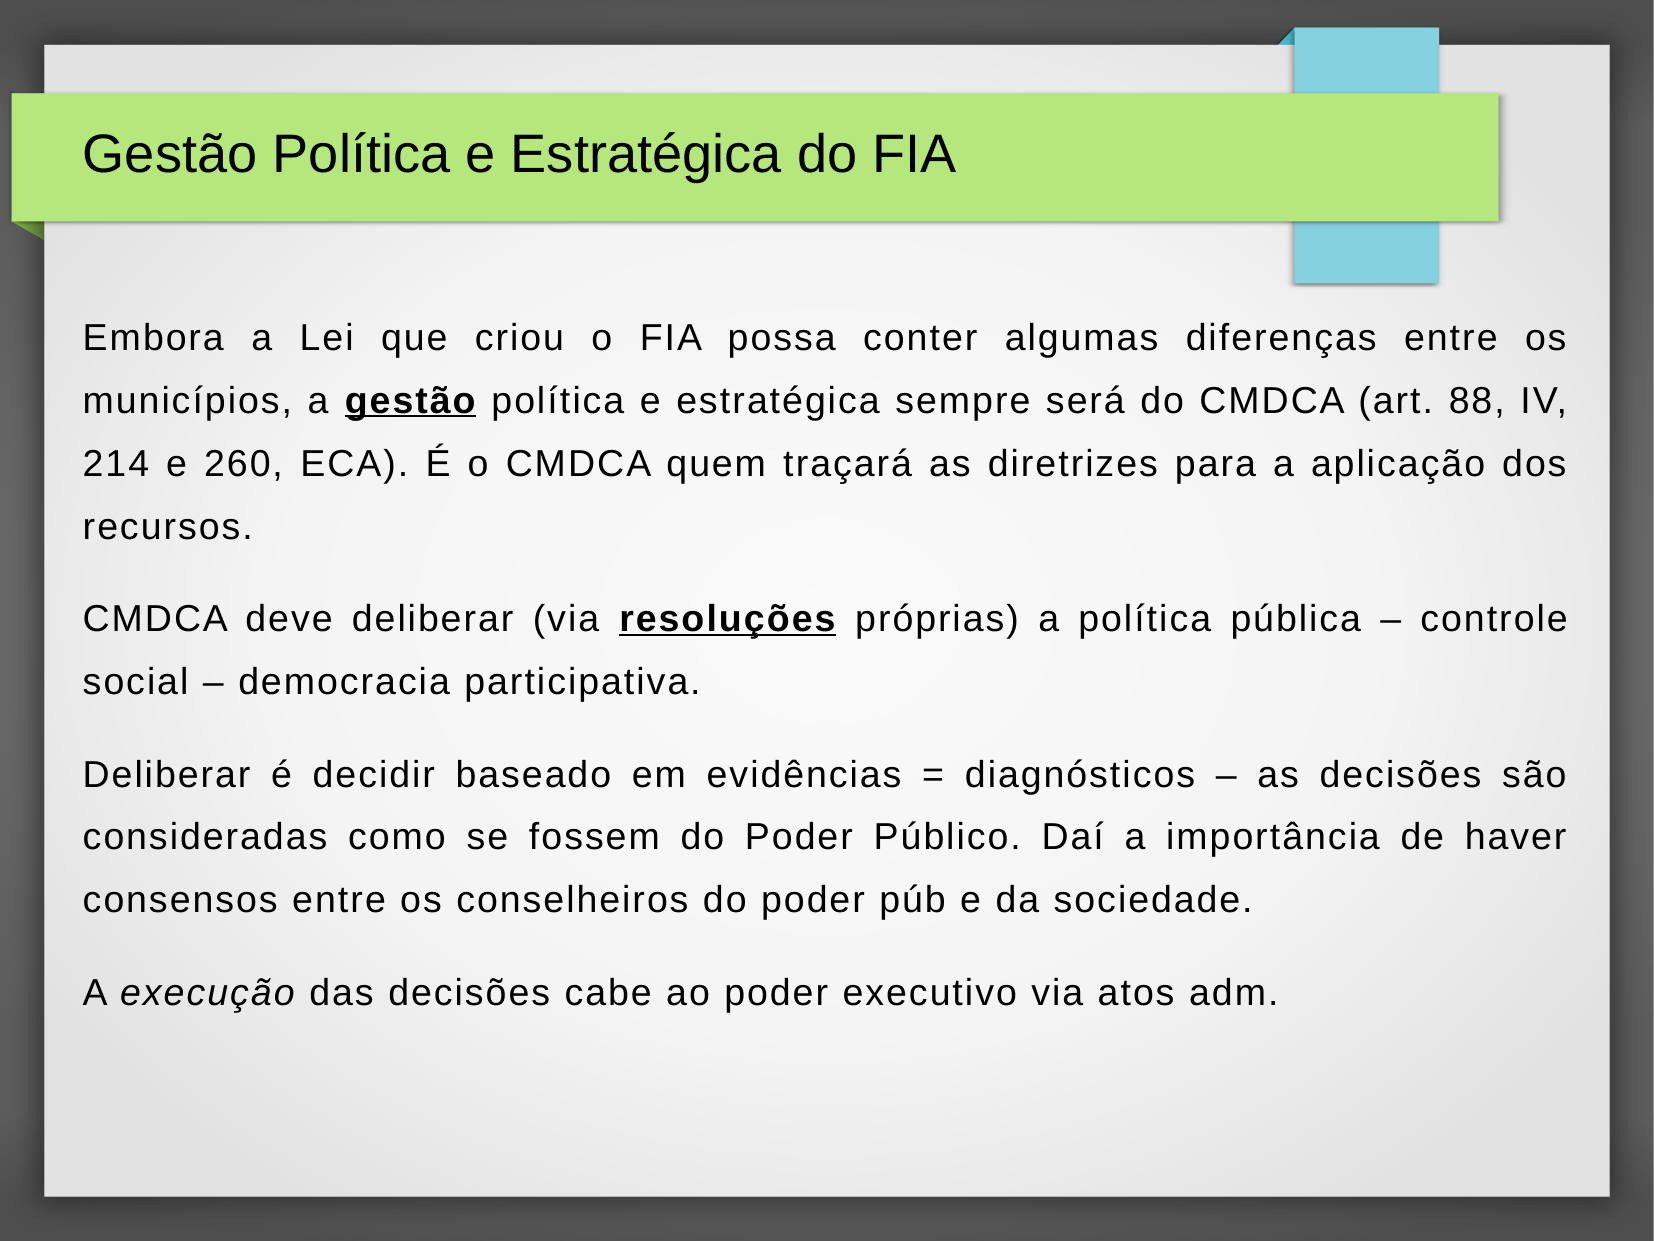

# Gestão Política e Estratégica do FIA
Embora a Lei que criou o FIA possa conter algumas diferenças entre os municípios, a gestão política e estratégica sempre será do CMDCA (art. 88, IV, 214 e 260, ECA). É o CMDCA quem traçará as diretrizes para a aplicação dos recursos.
CMDCA deve deliberar (via resoluções próprias) a política pública – controle social – democracia participativa.
Deliberar é decidir baseado em evidências = diagnósticos – as decisões são consideradas como se fossem do Poder Público. Daí a importância de haver consensos entre os conselheiros do poder púb e da sociedade.
A execução das decisões cabe ao poder executivo via atos adm.